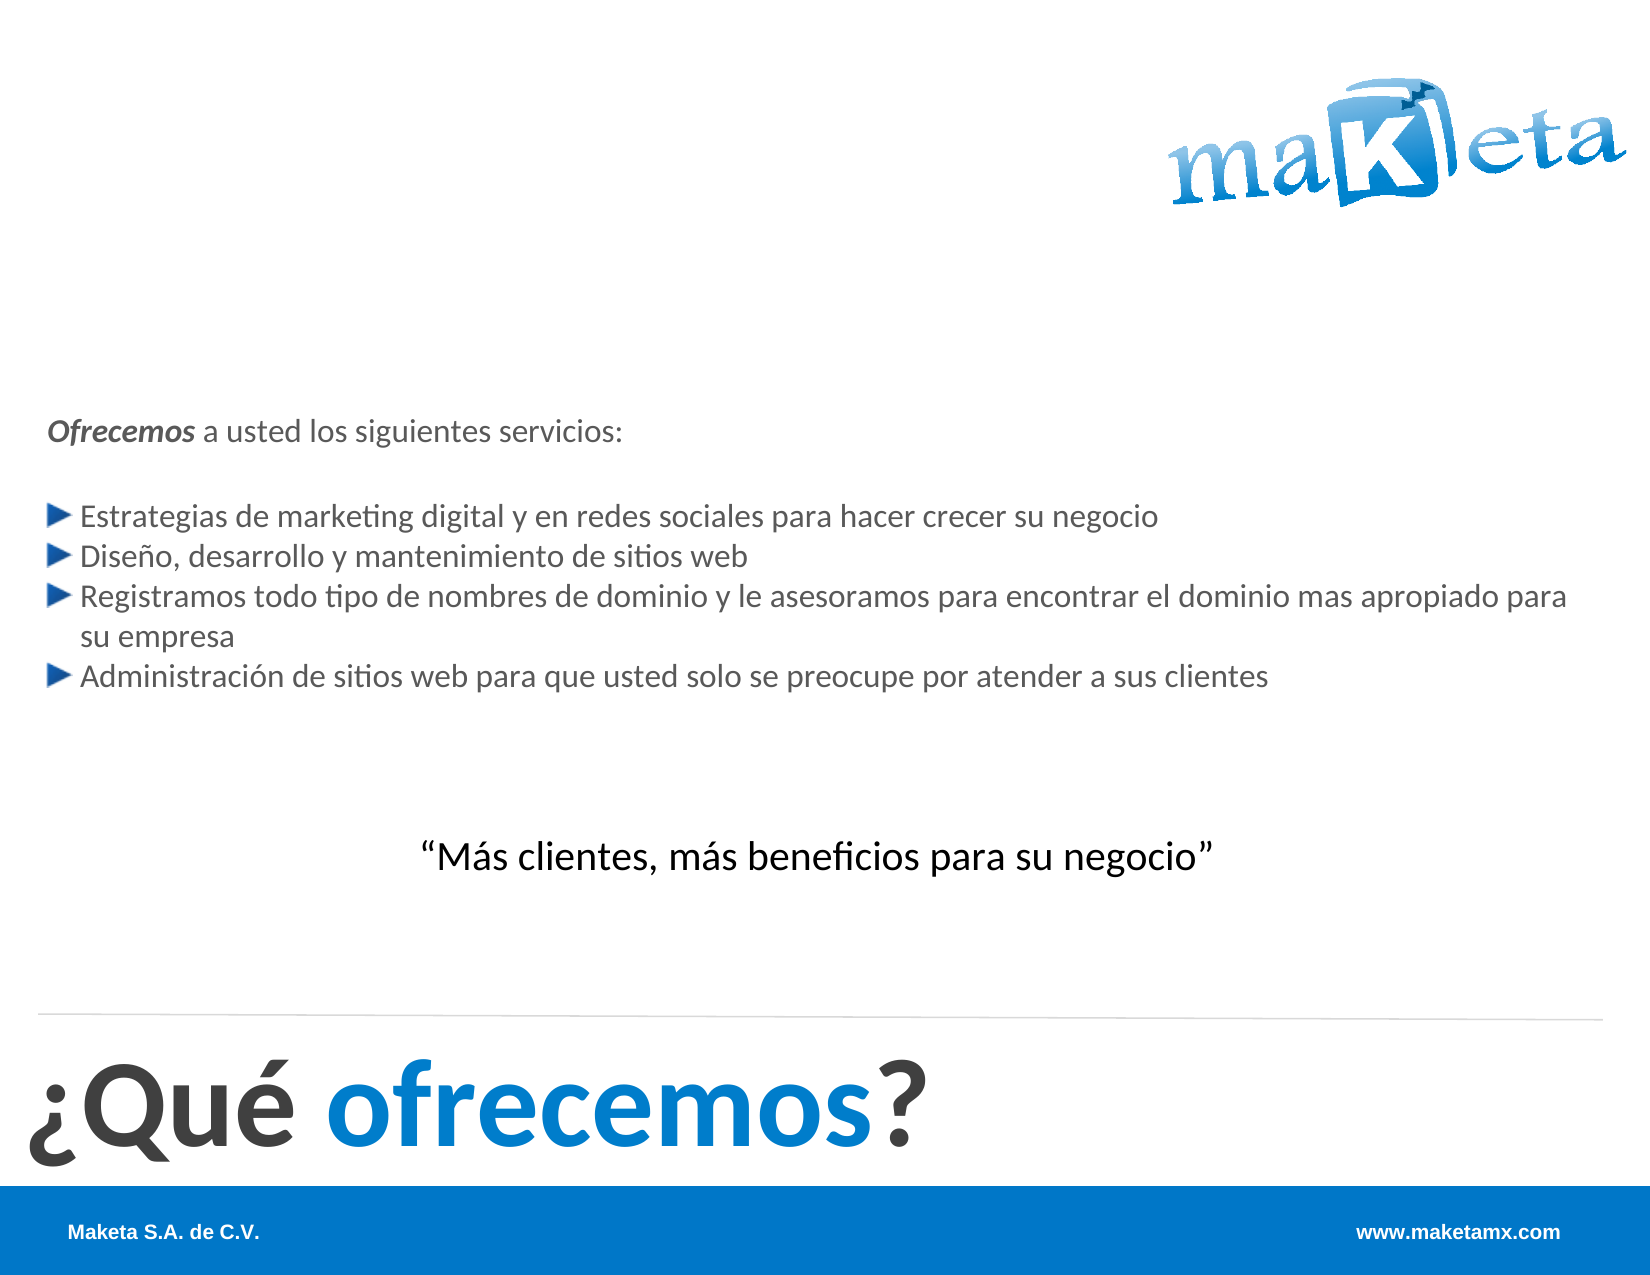

Ofrecemos a usted los siguientes servicios:
Estrategias de marketing digital y en redes sociales para hacer crecer su negocio
Diseño, desarrollo y mantenimiento de sitios web
Registramos todo tipo de nombres de dominio y le asesoramos para encontrar el dominio mas apropiado para su empresa
Administración de sitios web para que usted solo se preocupe por atender a sus clientes
“Más clientes, más beneficios para su negocio”
¿Qué ofrecemos?
www.maketamx.com
Maketa S.A. de C.V.